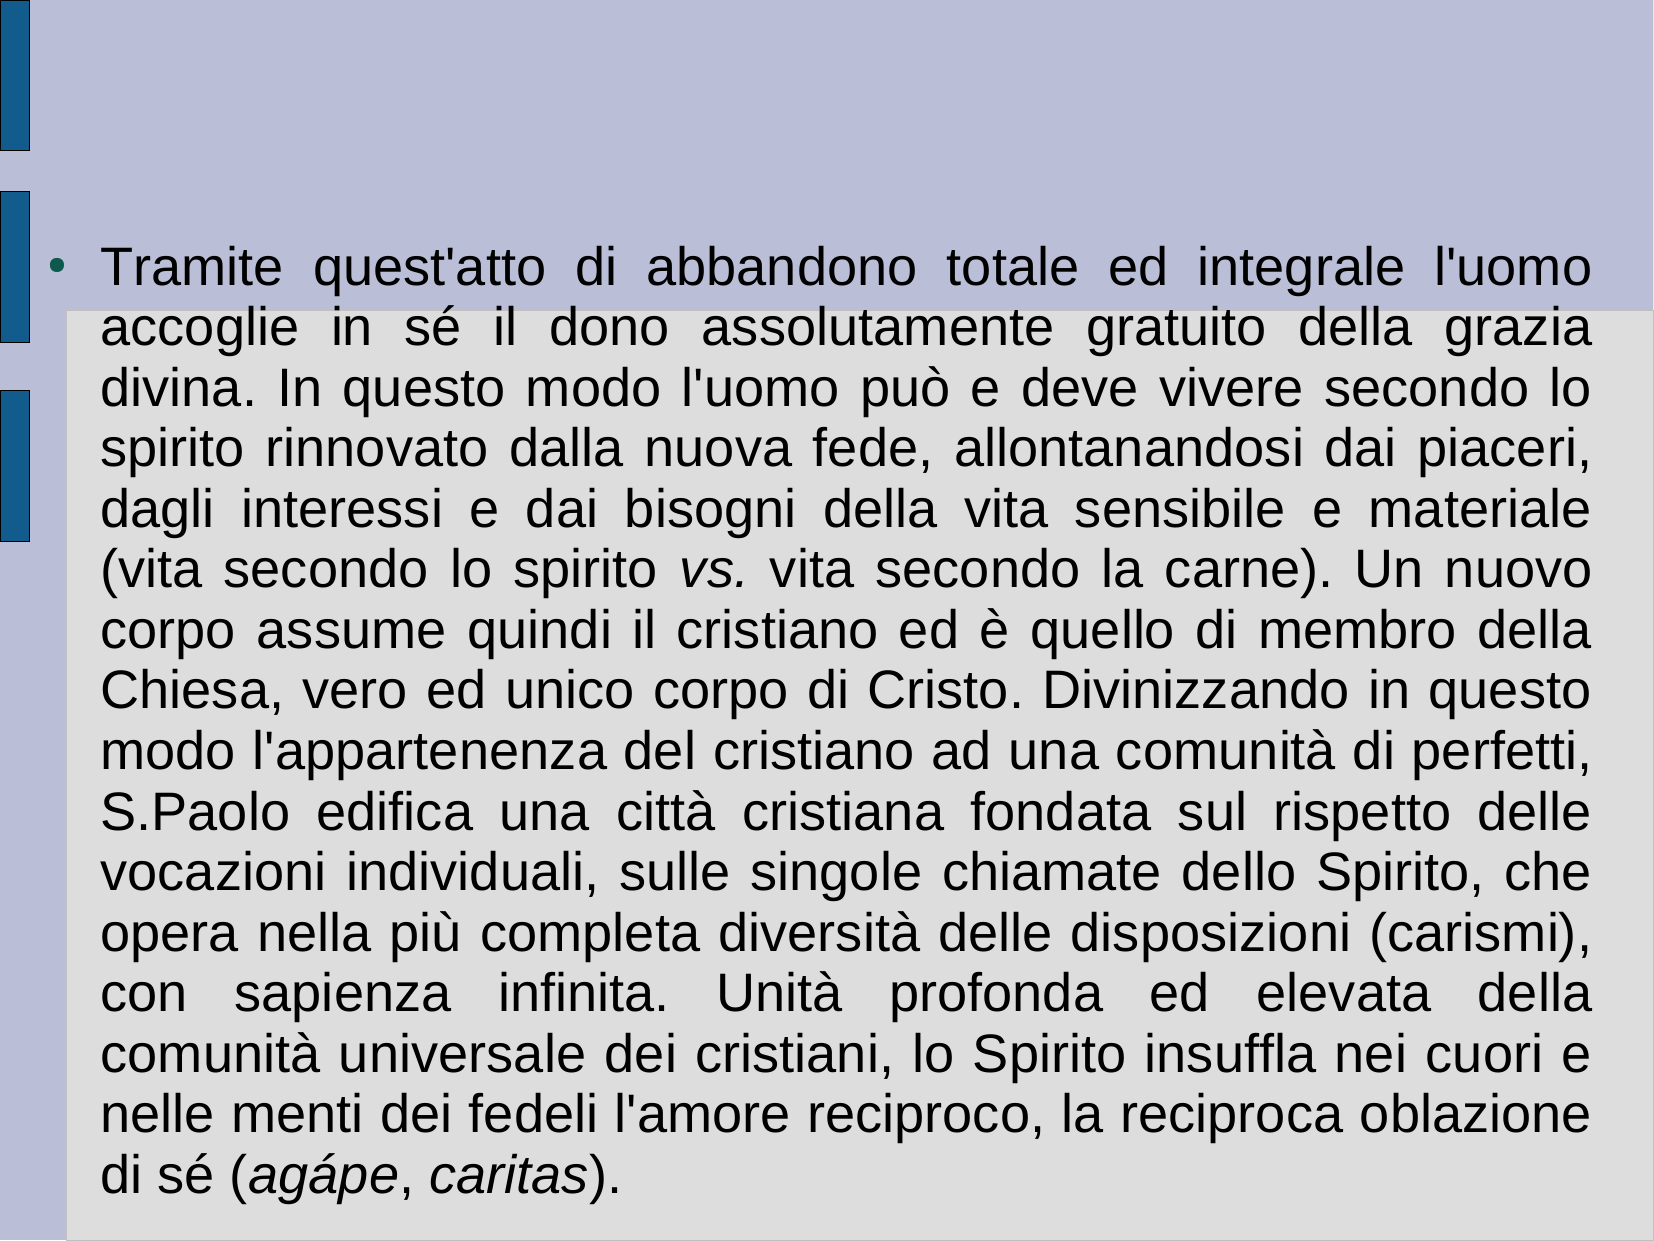

#
Tramite quest'atto di abbandono totale ed integrale l'uomo accoglie in sé il dono assolutamente gratuito della grazia divina. In questo modo l'uomo può e deve vivere secondo lo spirito rinnovato dalla nuova fede, allontanandosi dai piaceri, dagli interessi e dai bisogni della vita sensibile e materiale (vita secondo lo spirito vs. vita secondo la carne). Un nuovo corpo assume quindi il cristiano ed è quello di membro della Chiesa, vero ed unico corpo di Cristo. Divinizzando in questo modo l'appartenenza del cristiano ad una comunità di perfetti, S.Paolo edifica una città cristiana fondata sul rispetto delle vocazioni individuali, sulle singole chiamate dello Spirito, che opera nella più completa diversità delle disposizioni (carismi), con sapienza infinita. Unità profonda ed elevata della comunità universale dei cristiani, lo Spirito insuffla nei cuori e nelle menti dei fedeli l'amore reciproco, la reciproca oblazione di sé (agápe, caritas).